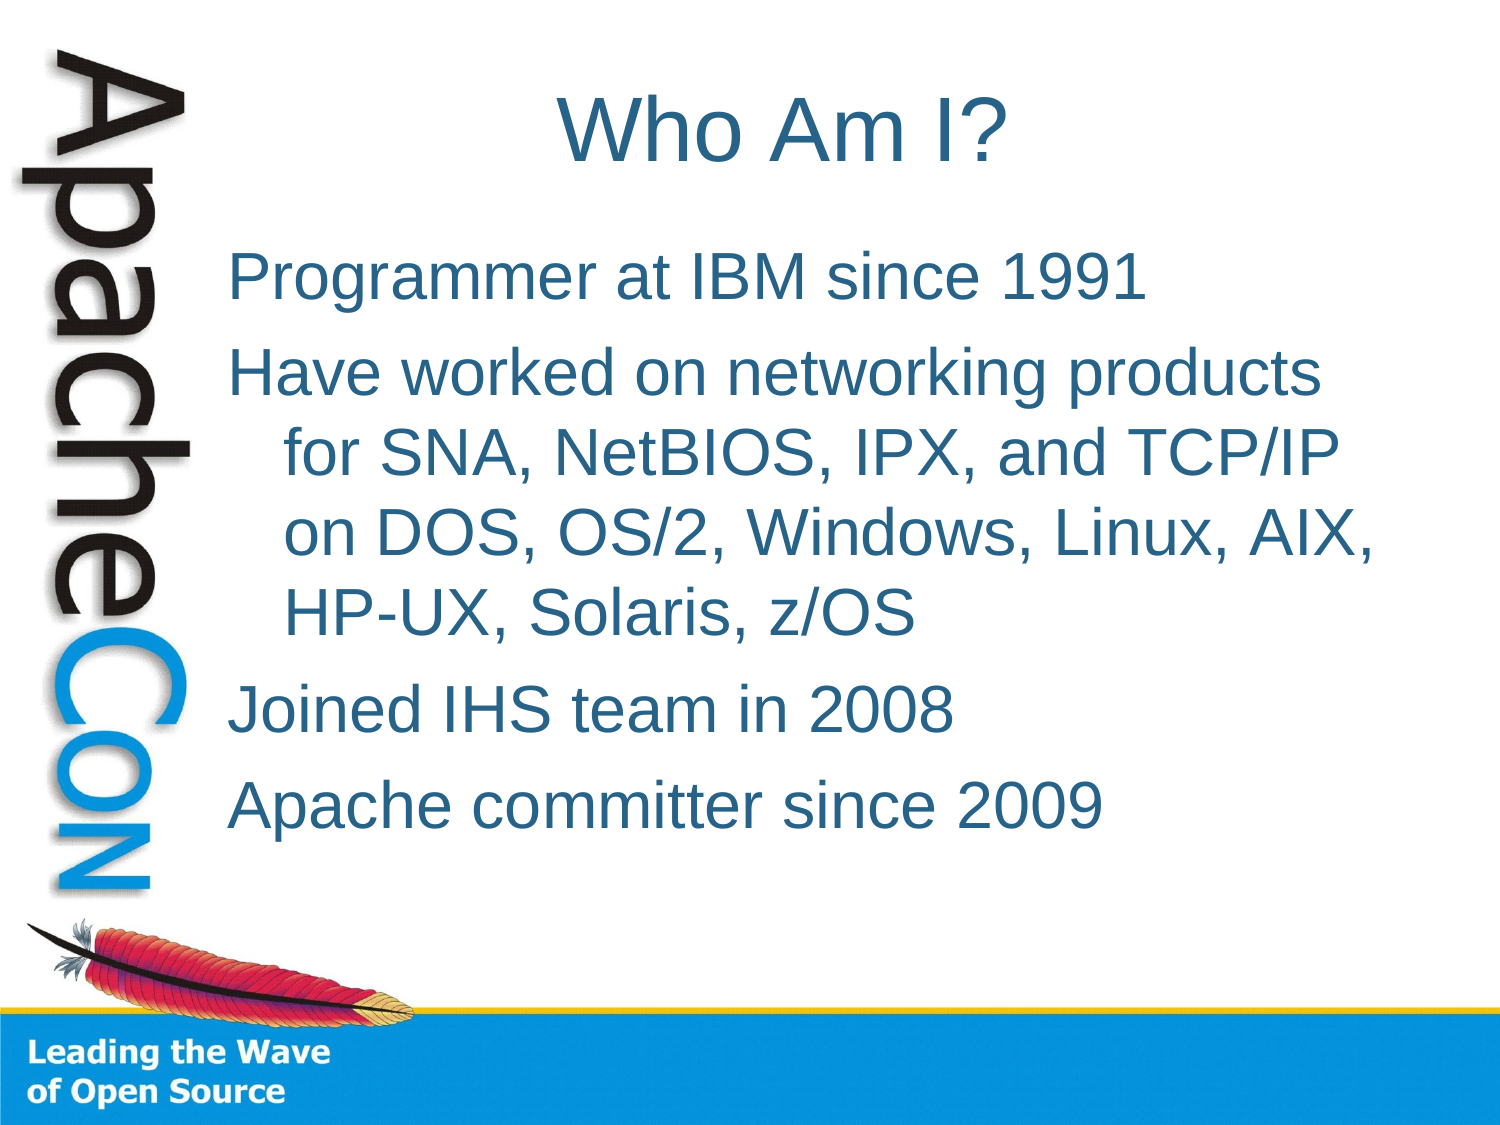

# Who Am I?
Programmer at IBM since 1991
Have worked on networking products for SNA, NetBIOS, IPX, and TCP/IP on DOS, OS/2, Windows, Linux, AIX, HP-UX, Solaris, z/OS
Joined IHS team in 2008
Apache committer since 2009